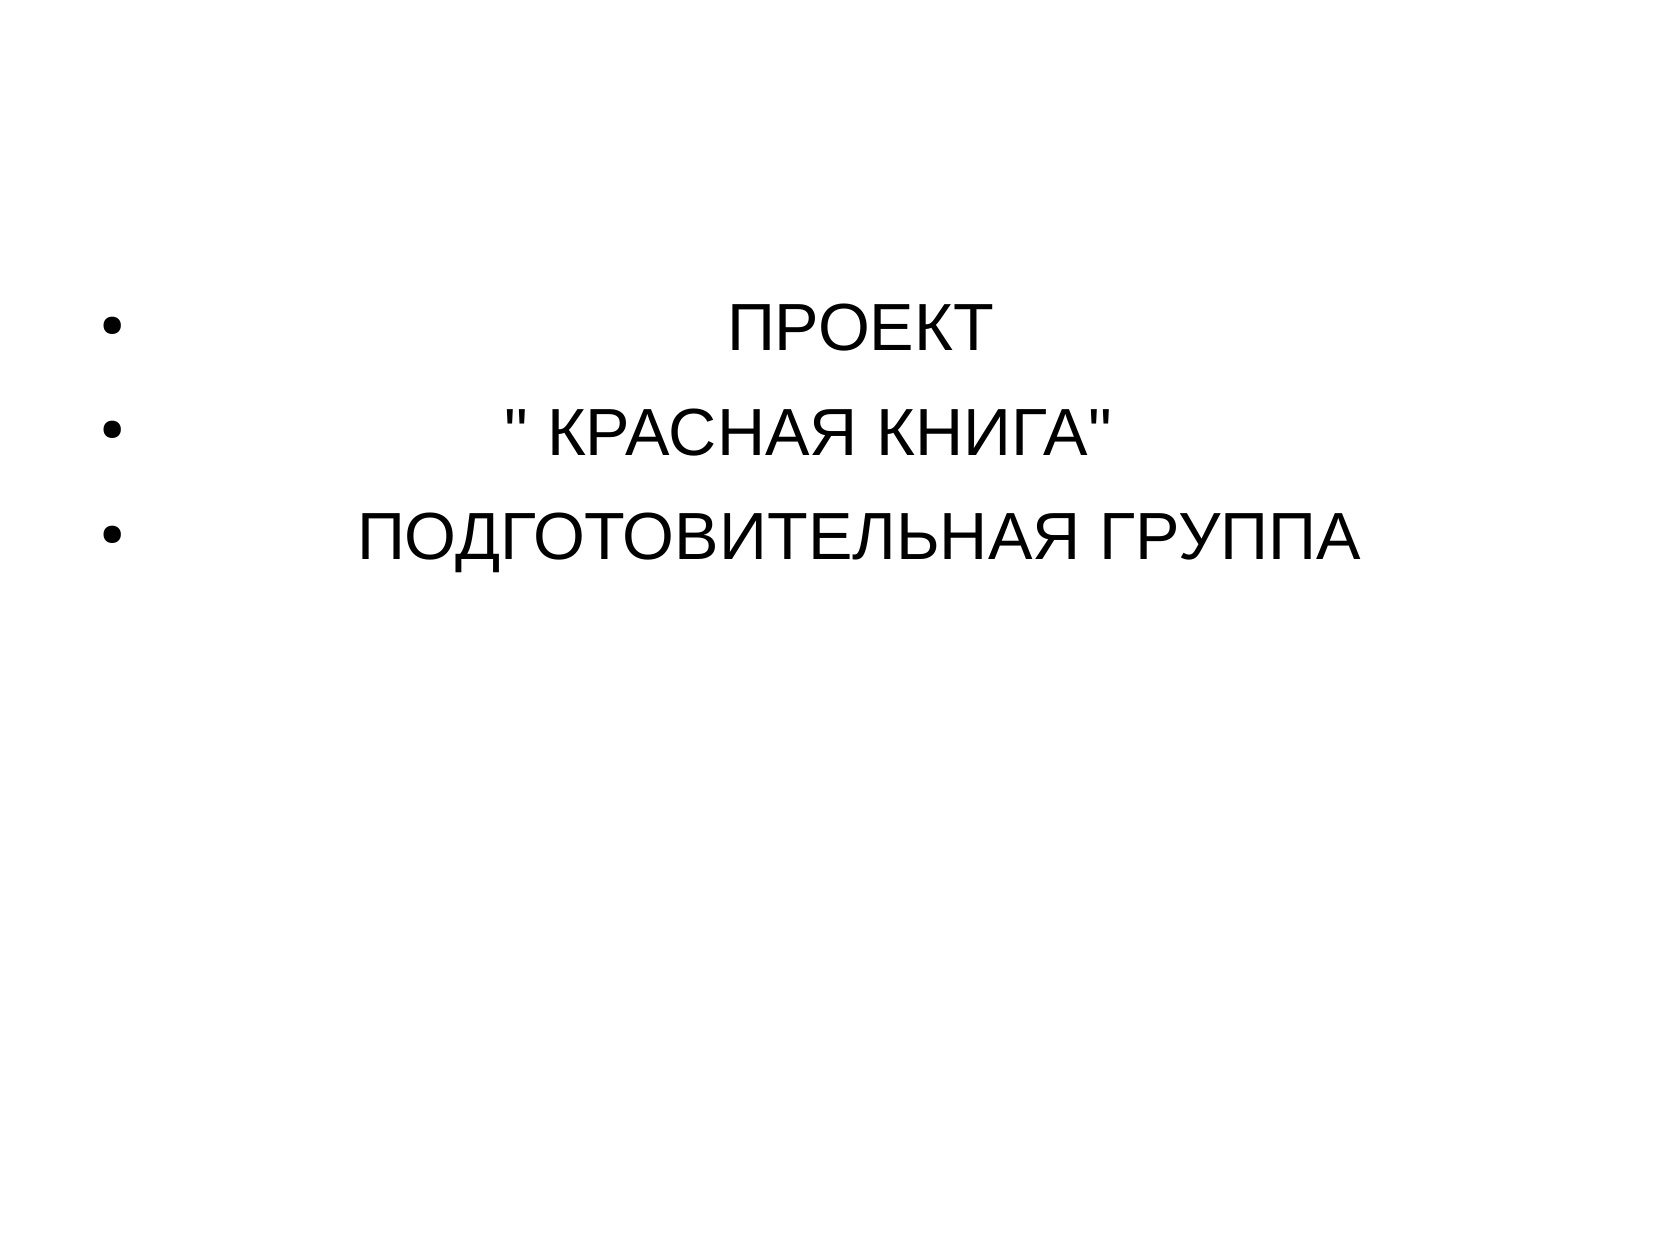

# ПРОЕКТ
 " КРАСНАЯ КНИГА"
 ПОДГОТОВИТЕЛЬНАЯ ГРУППА